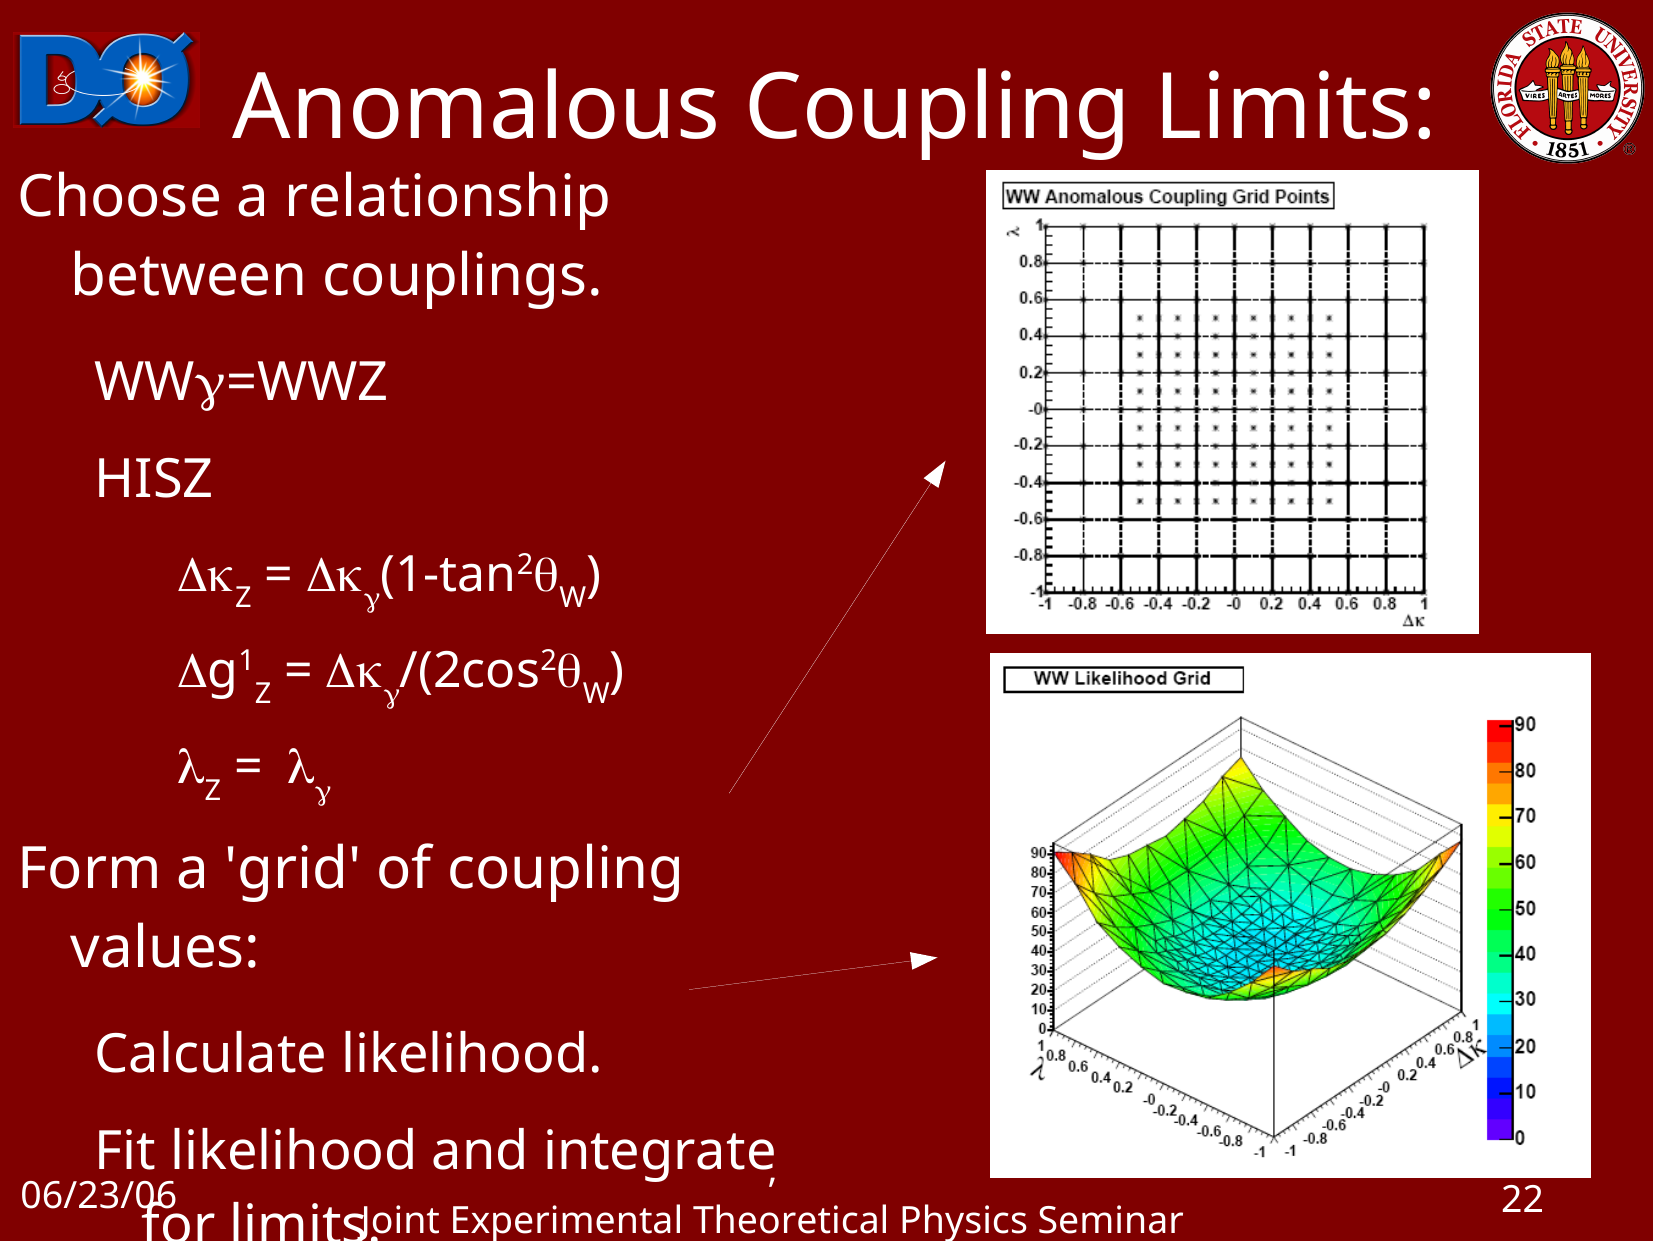

# Anomalous Coupling Limits:
Choose a relationship between couplings.
WWg=WWZ
HISZ
DkZ = Dkg(1-tan2qW)
Dg1Z = Dkg/(2cos2qW)
lZ = lg
Form a 'grid' of coupling values:
Calculate likelihood.
Fit likelihood and integrate for limits.